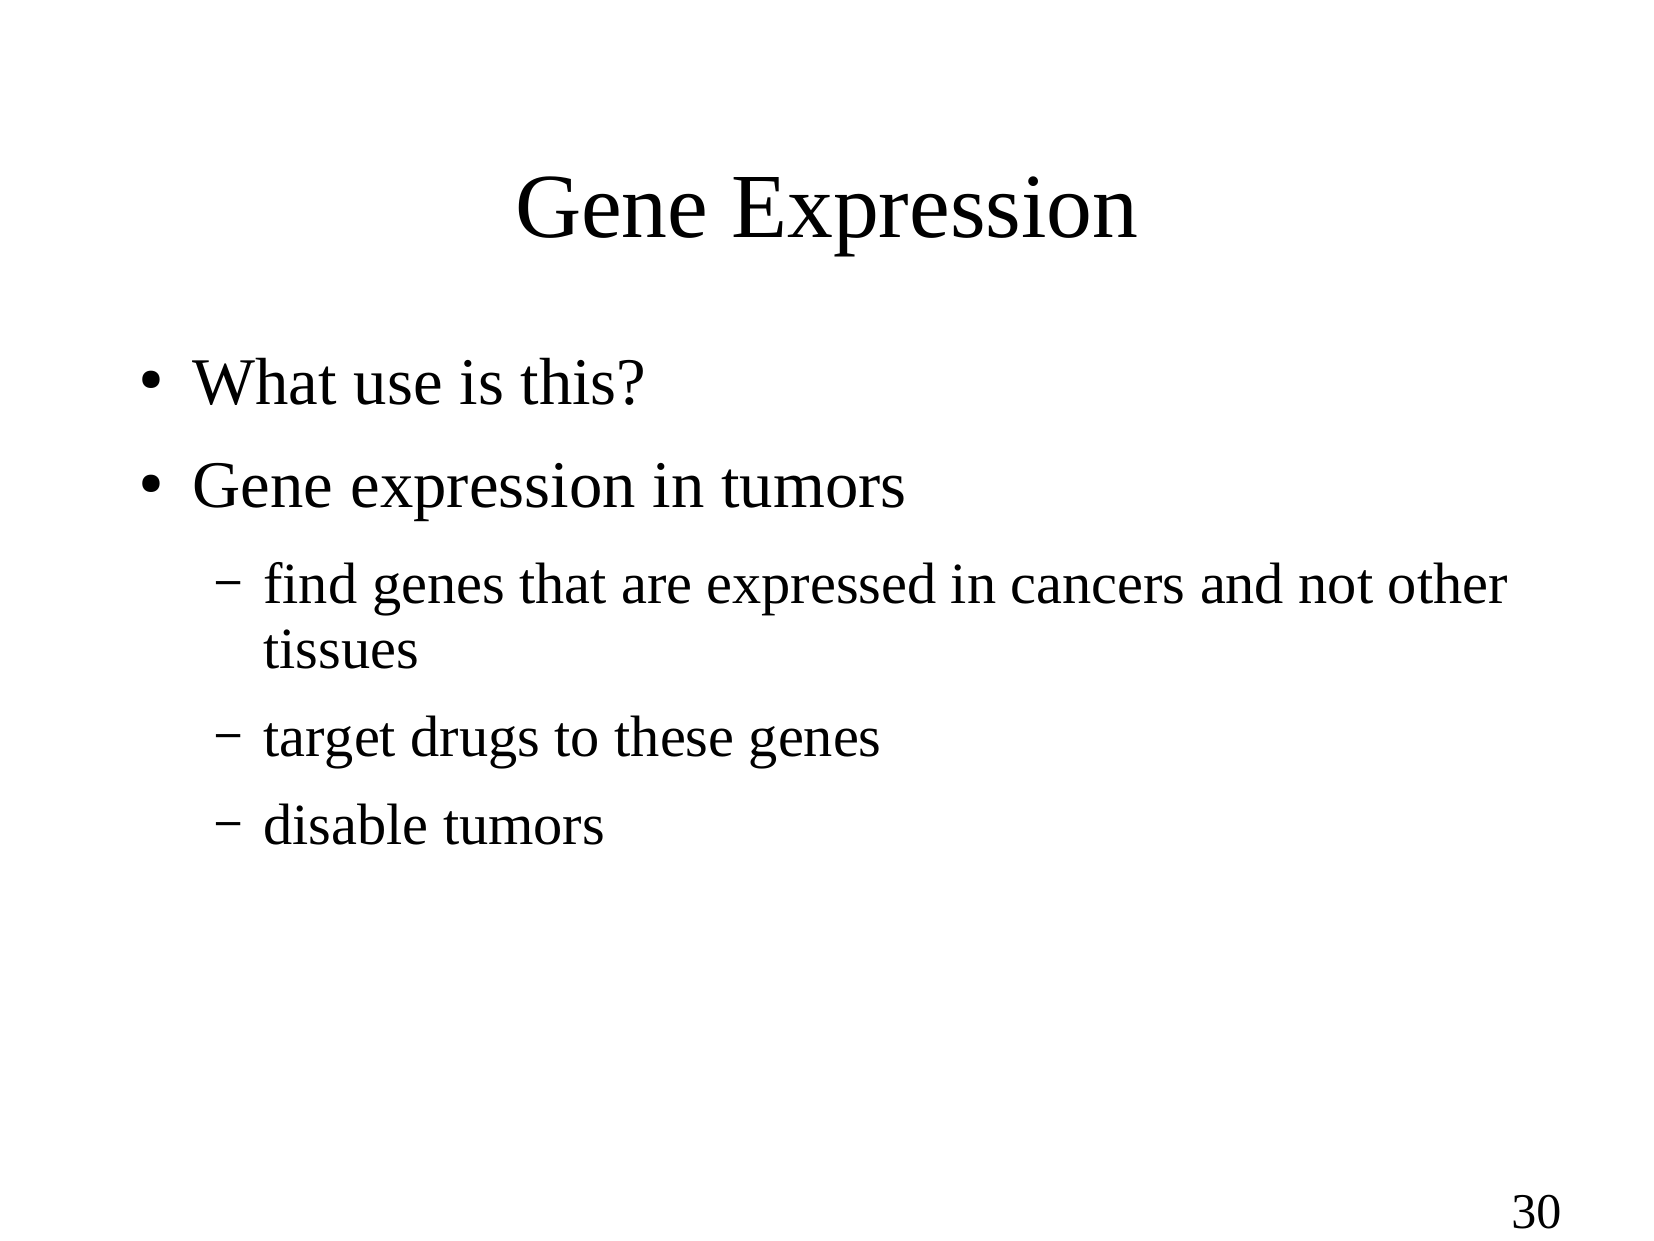

# Gene Expression
What use is this?
Gene expression in tumors
find genes that are expressed in cancers and not other tissues
target drugs to these genes
disable tumors